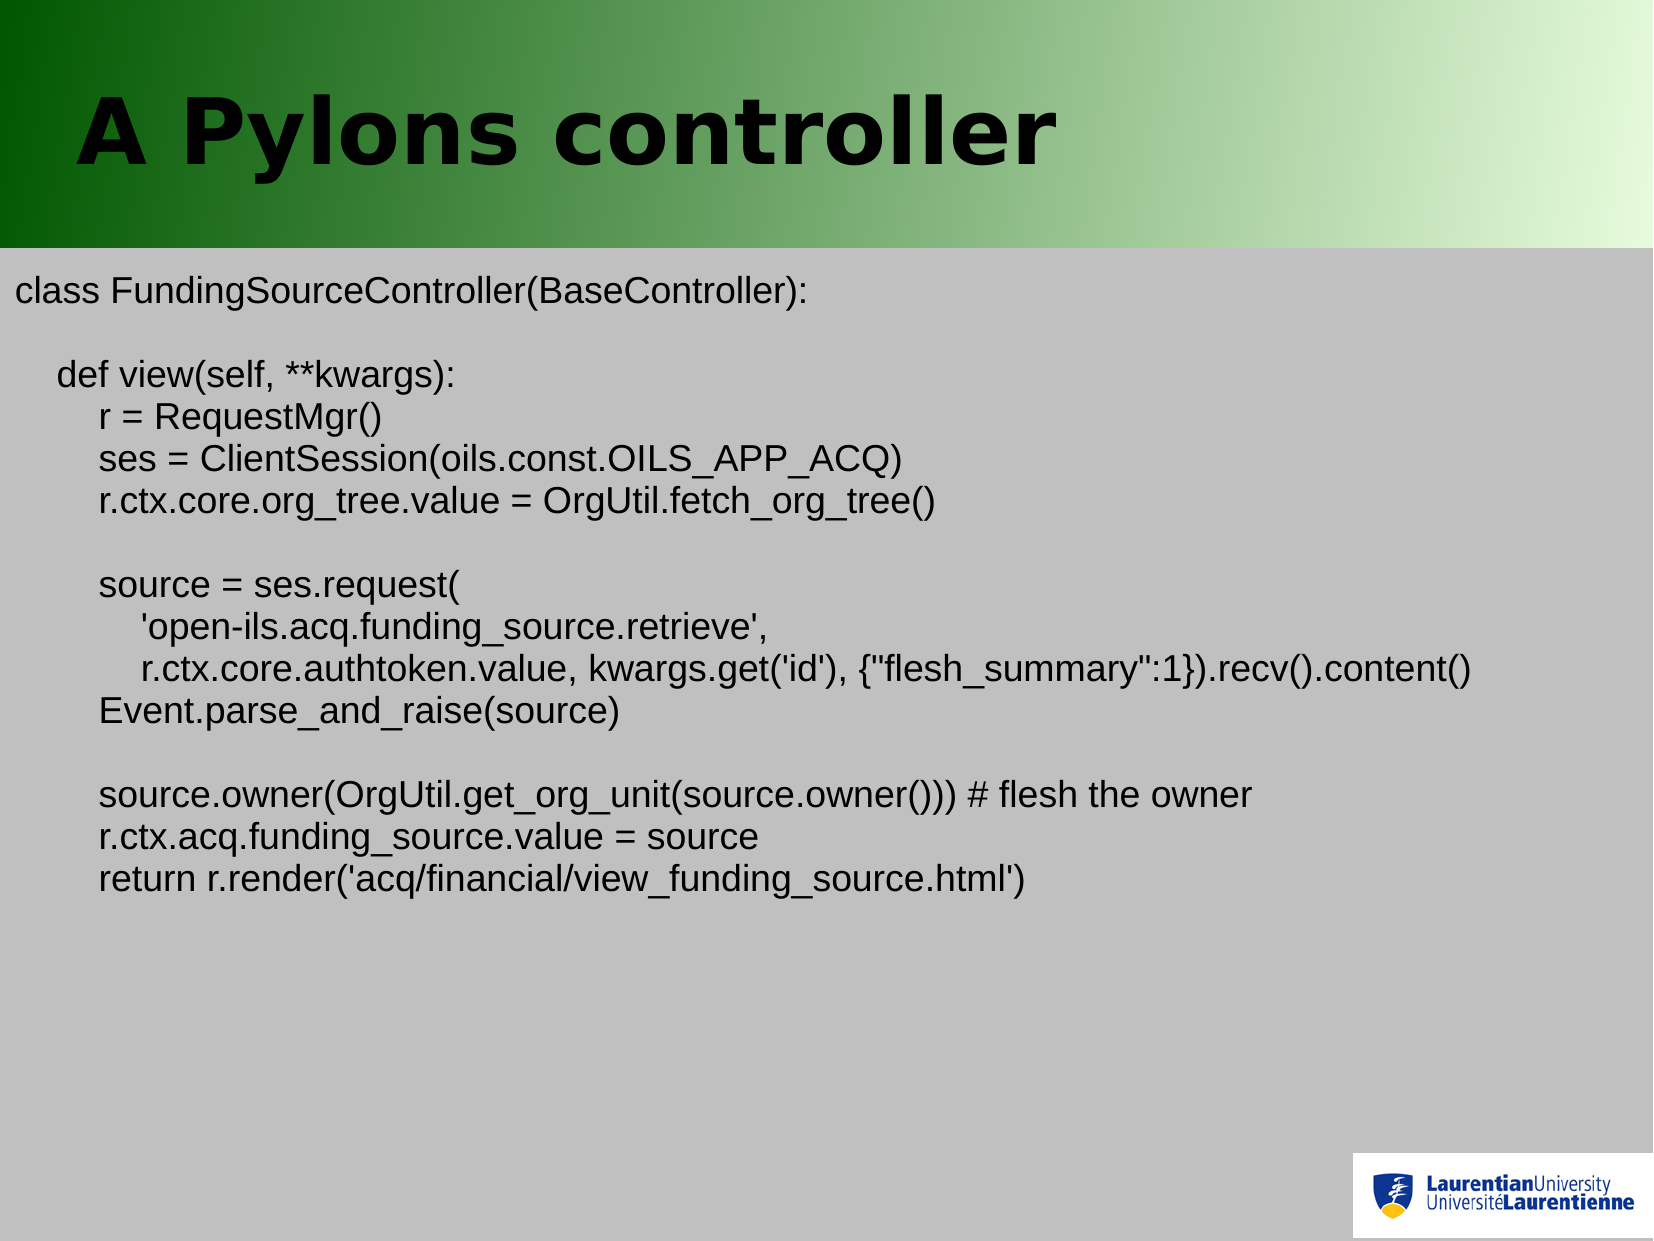

# A Pylons controller
class FundingSourceController(BaseController):
 def view(self, **kwargs):
 r = RequestMgr()
 ses = ClientSession(oils.const.OILS_APP_ACQ)
 r.ctx.core.org_tree.value = OrgUtil.fetch_org_tree()
 source = ses.request(
 'open-ils.acq.funding_source.retrieve',
 r.ctx.core.authtoken.value, kwargs.get('id'), {"flesh_summary":1}).recv().content()
 Event.parse_and_raise(source)
 source.owner(OrgUtil.get_org_unit(source.owner())) # flesh the owner
 r.ctx.acq.funding_source.value = source
 return r.render('acq/financial/view_funding_source.html')